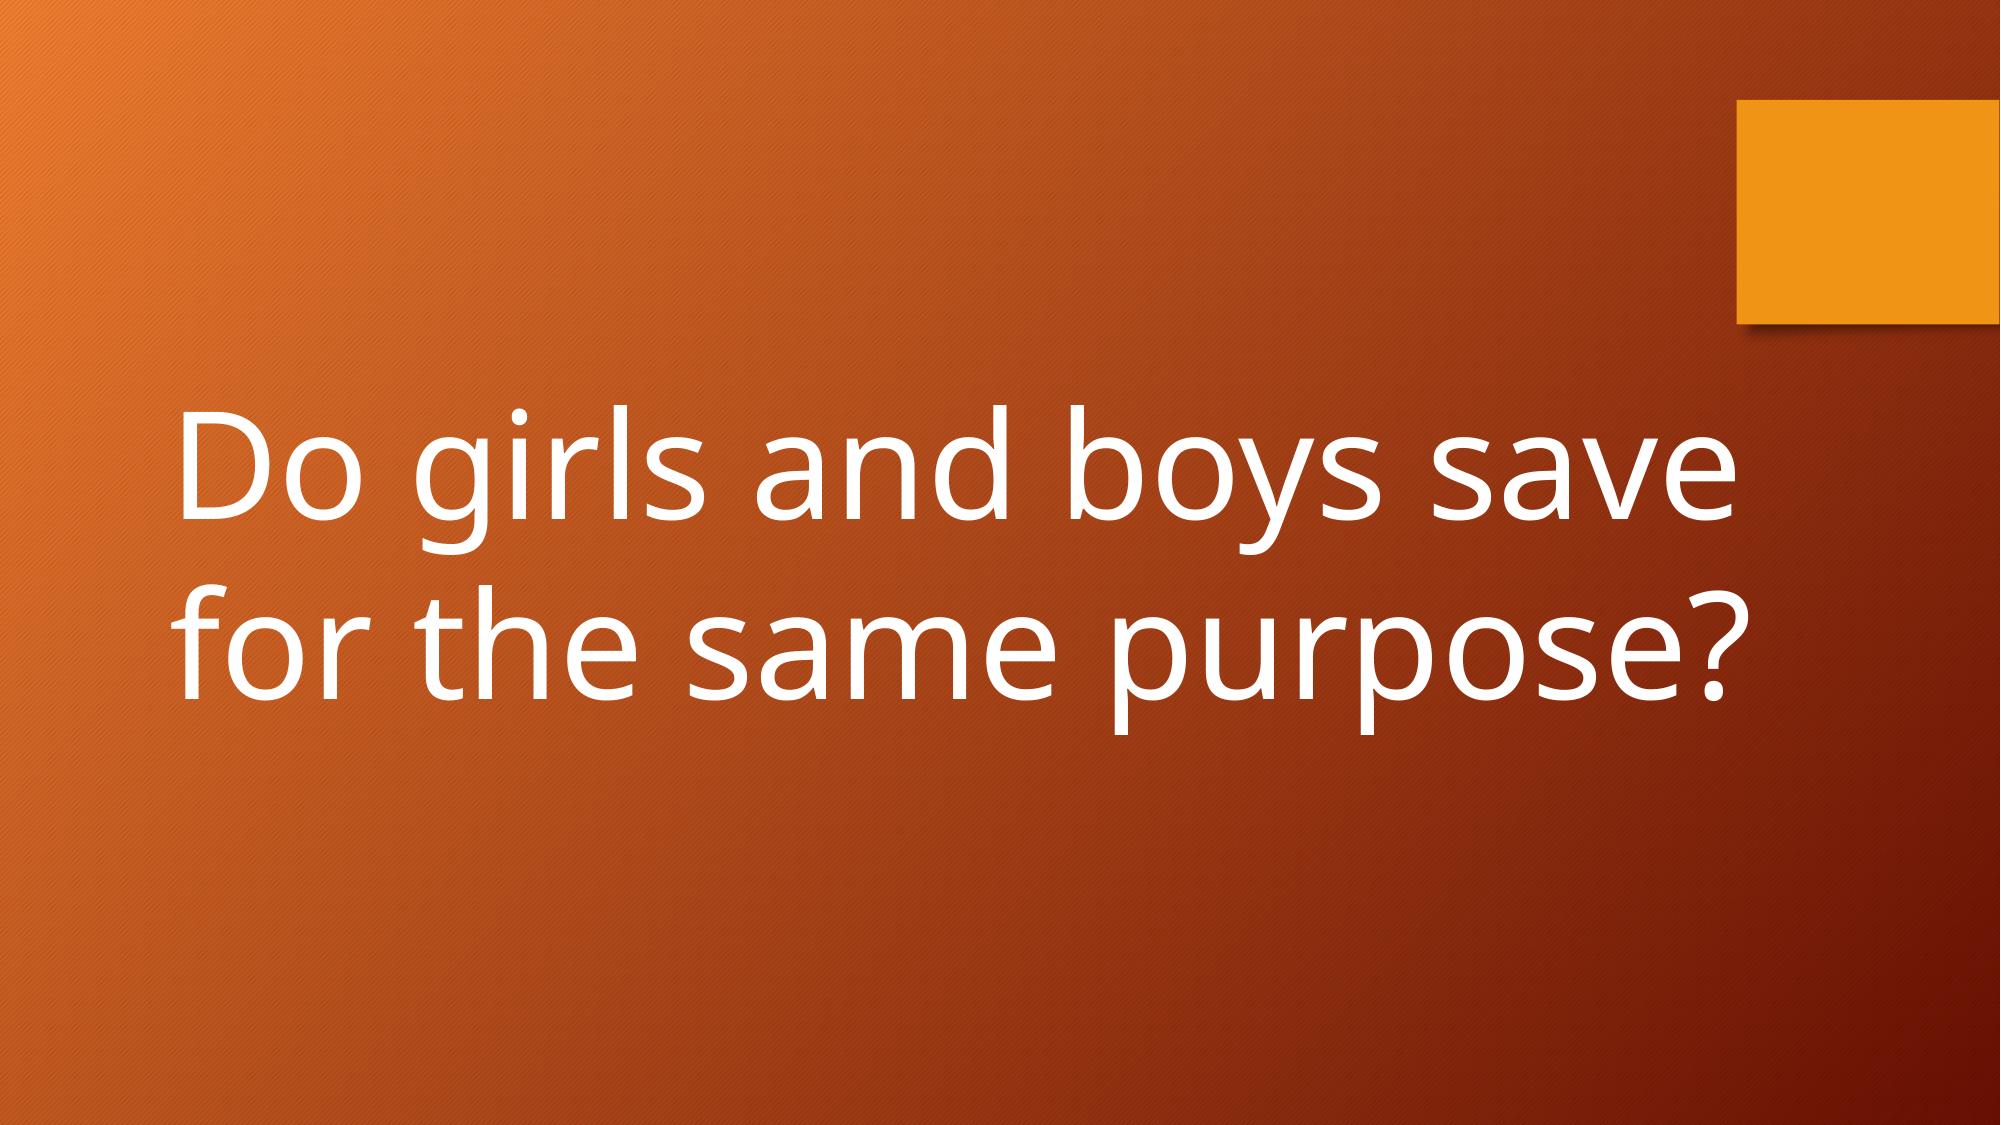

Do girls and boys save for the same purpose?